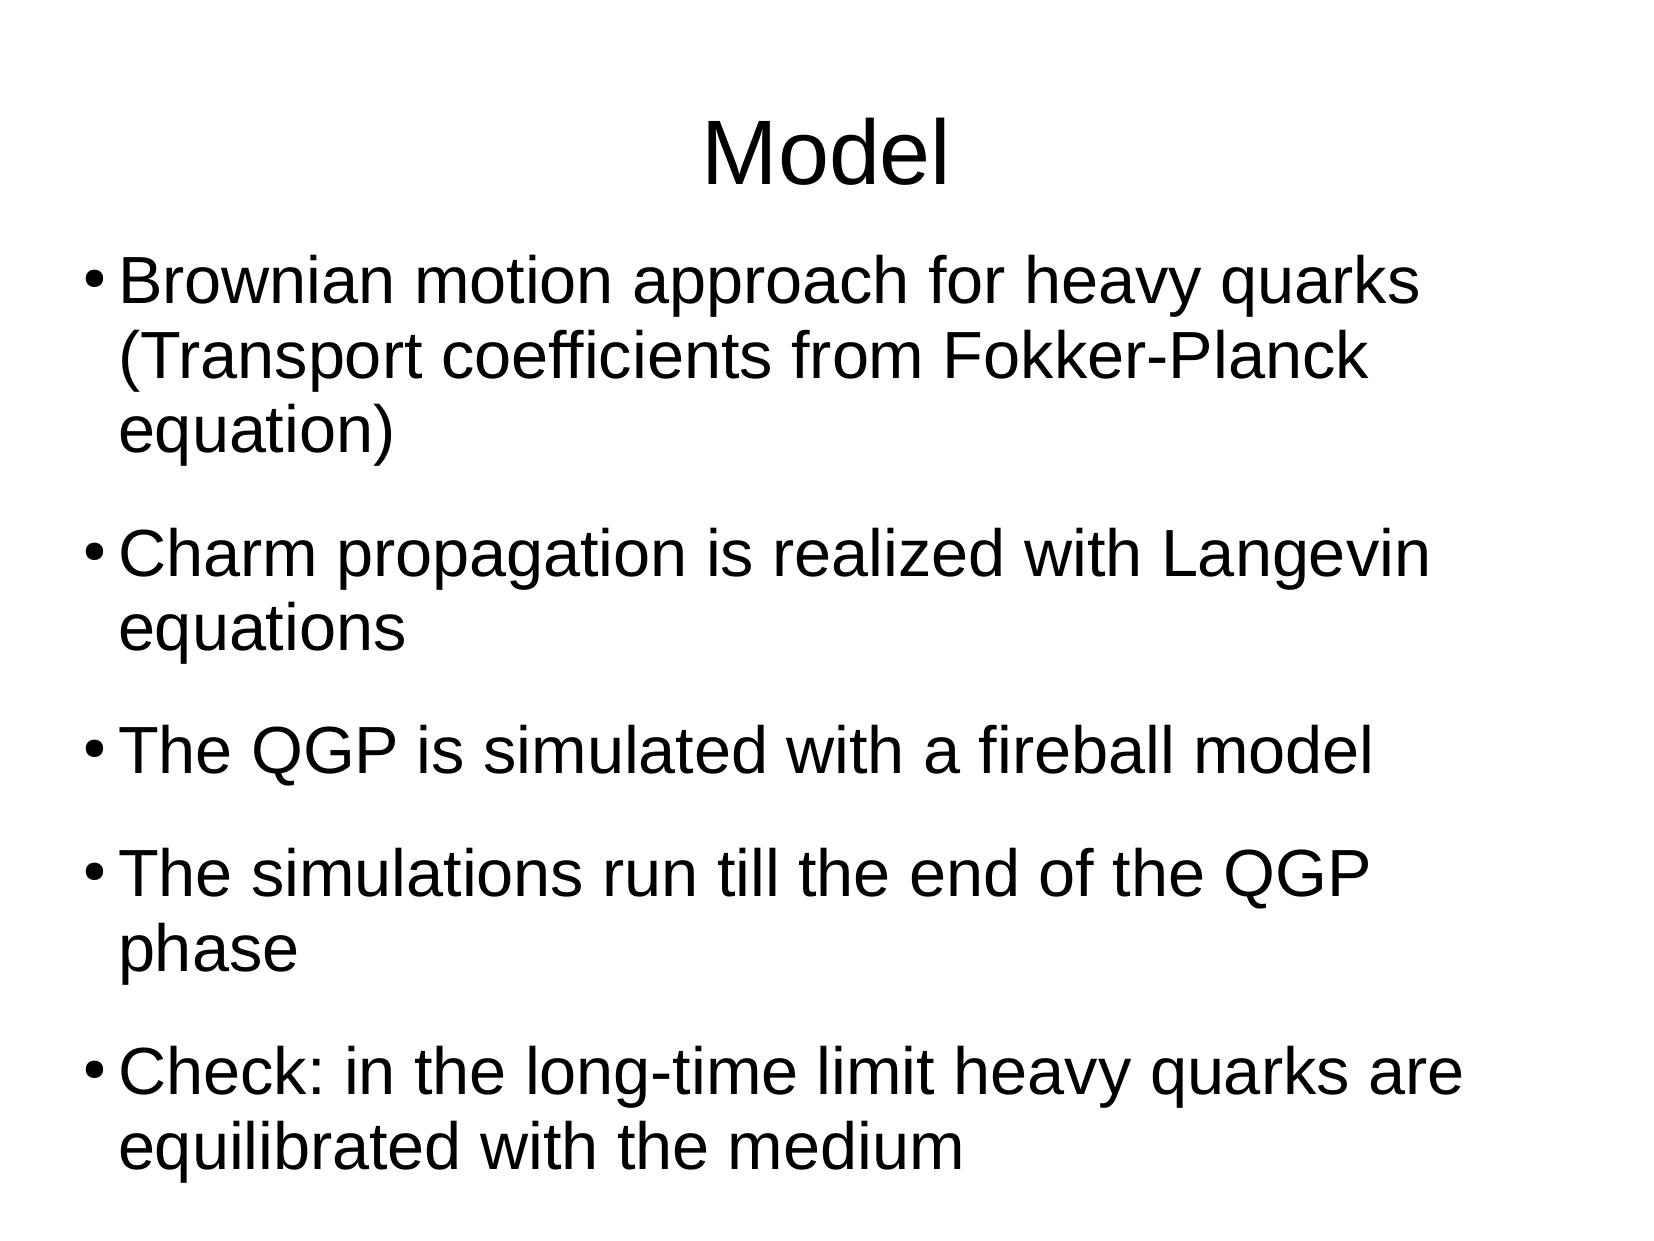

# Model
Brownian motion approach for heavy quarks (Transport coefficients from Fokker-Planck equation)
Charm propagation is realized with Langevin equations
The QGP is simulated with a fireball model
The simulations run till the end of the QGP phase
Check: in the long-time limit heavy quarks are equilibrated with the medium